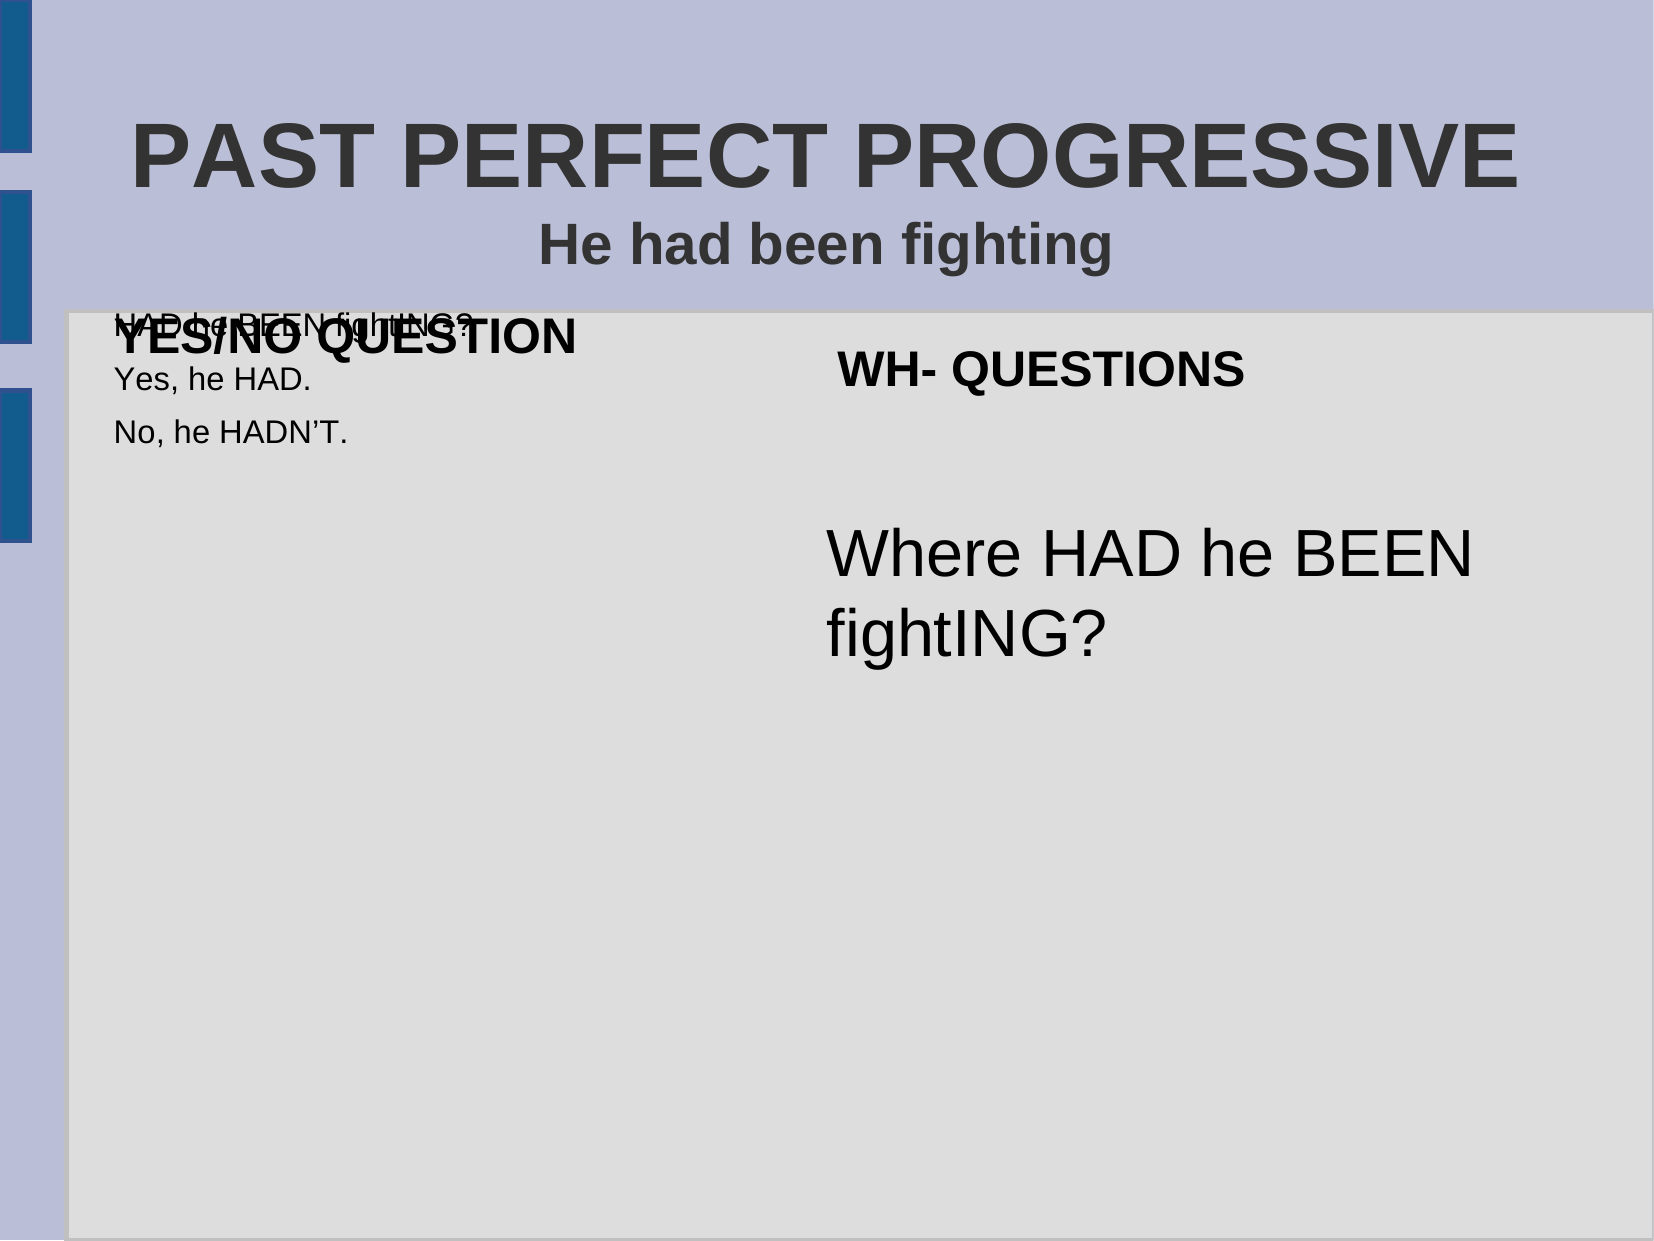

# PAST PERFECT PROGRESSIVE He had been fighting
YES/NO QUESTION
HAD he BEEN fightING?
Yes, he HAD.
No, he HADN’T.
WH- QUESTIONS
Where HAD he BEEN fightING?